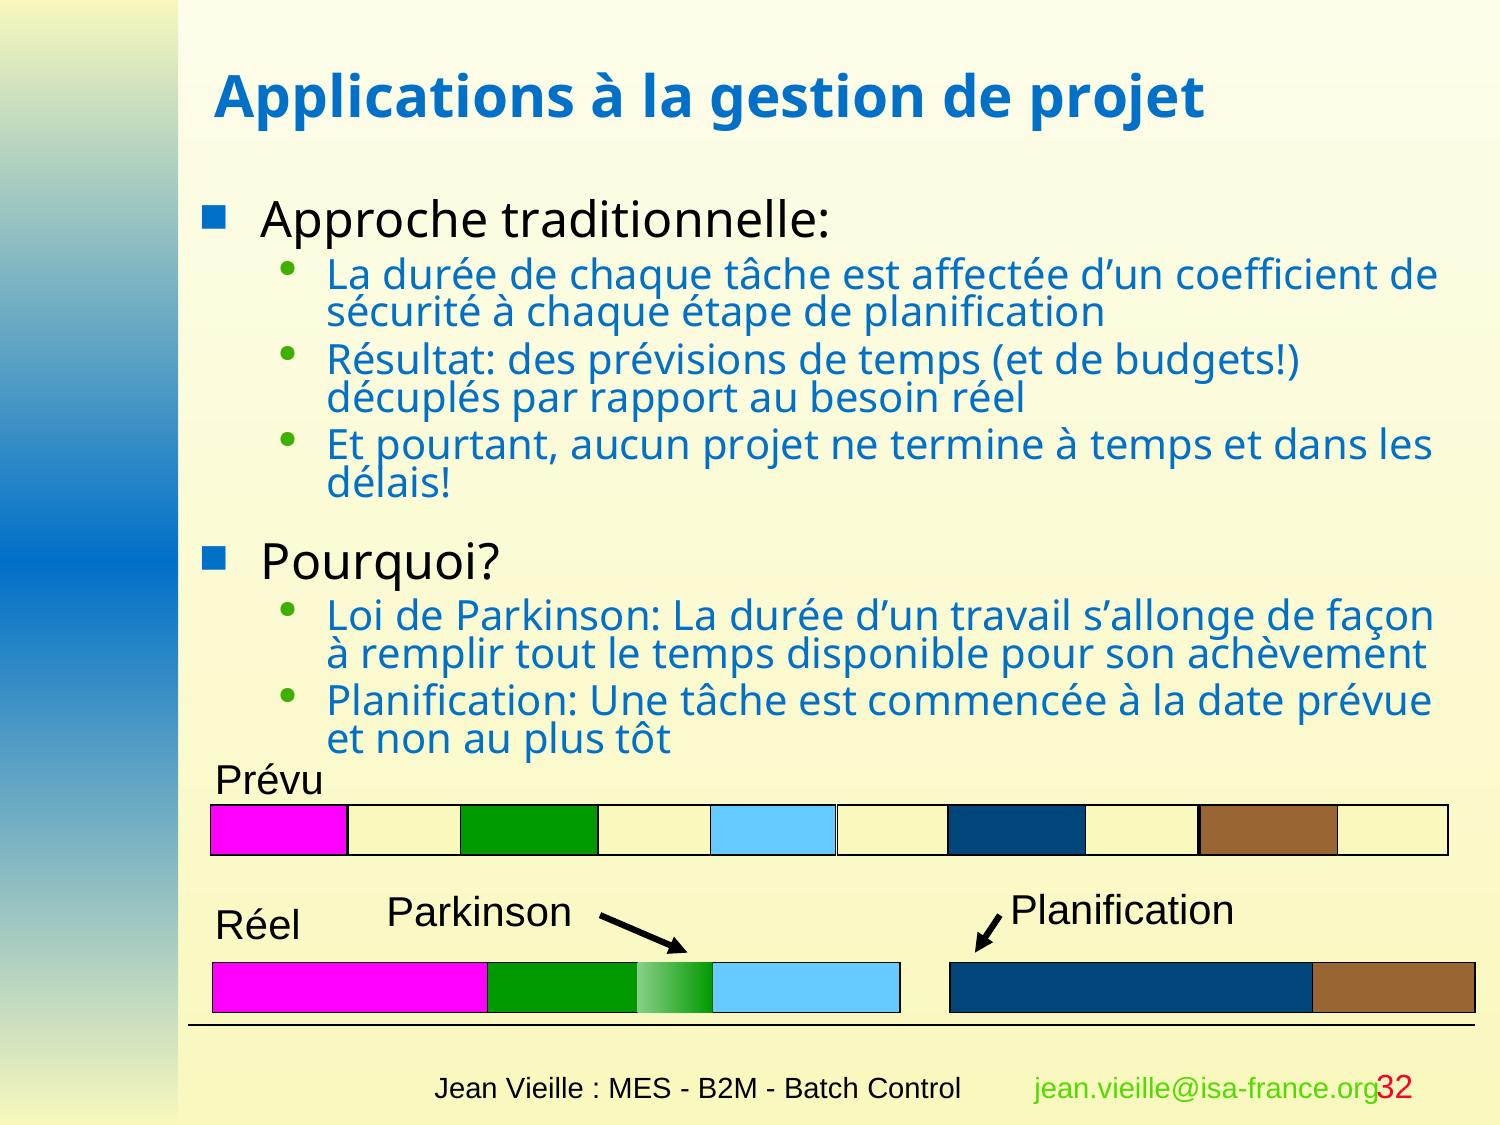

# Applications à la gestion de projet
Approche traditionnelle:
La durée de chaque tâche est affectée d’un coefficient de sécurité à chaque étape de planification
Résultat: des prévisions de temps (et de budgets!) décuplés par rapport au besoin réel
Et pourtant, aucun projet ne termine à temps et dans les délais!
Pourquoi?
Loi de Parkinson: La durée d’un travail s’allonge de façon à remplir tout le temps disponible pour son achèvement
Planification: Une tâche est commencée à la date prévue et non au plus tôt
Prévu
Planification
Parkinson
Réel